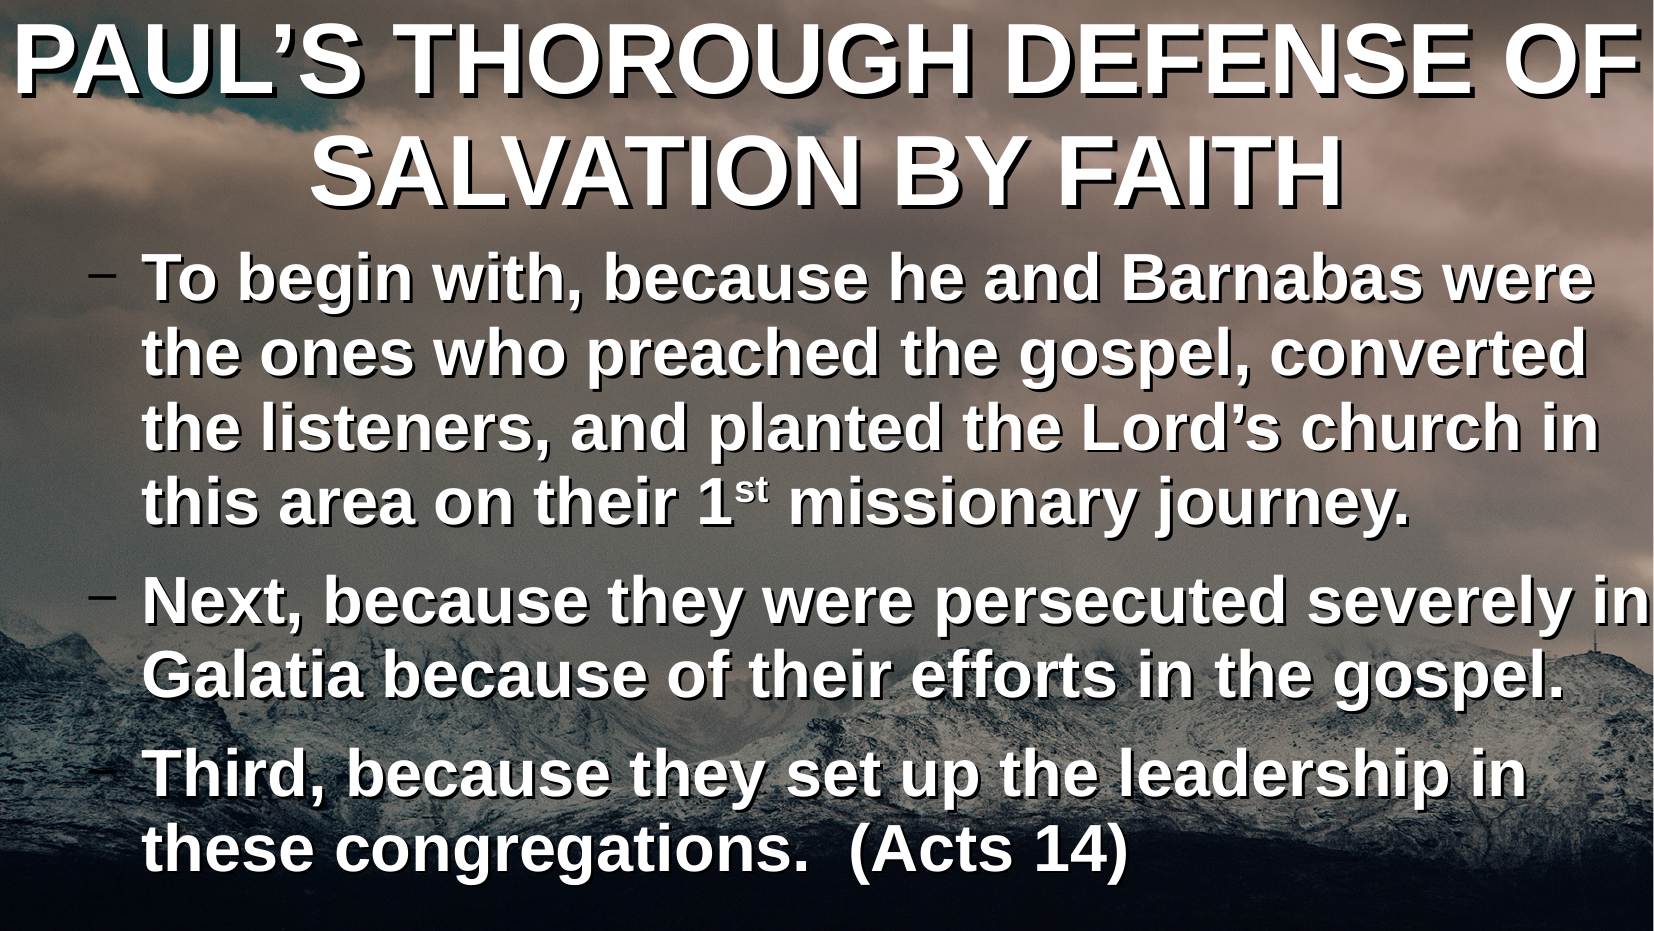

# PAUL’S THOROUGH DEFENSE OF SALVATION BY FAITH
To begin with, because he and Barnabas were the ones who preached the gospel, converted the listeners, and planted the Lord’s church in this area on their 1st missionary journey.
Next, because they were persecuted severely in Galatia because of their efforts in the gospel.
Third, because they set up the leadership in these congregations. (Acts 14)